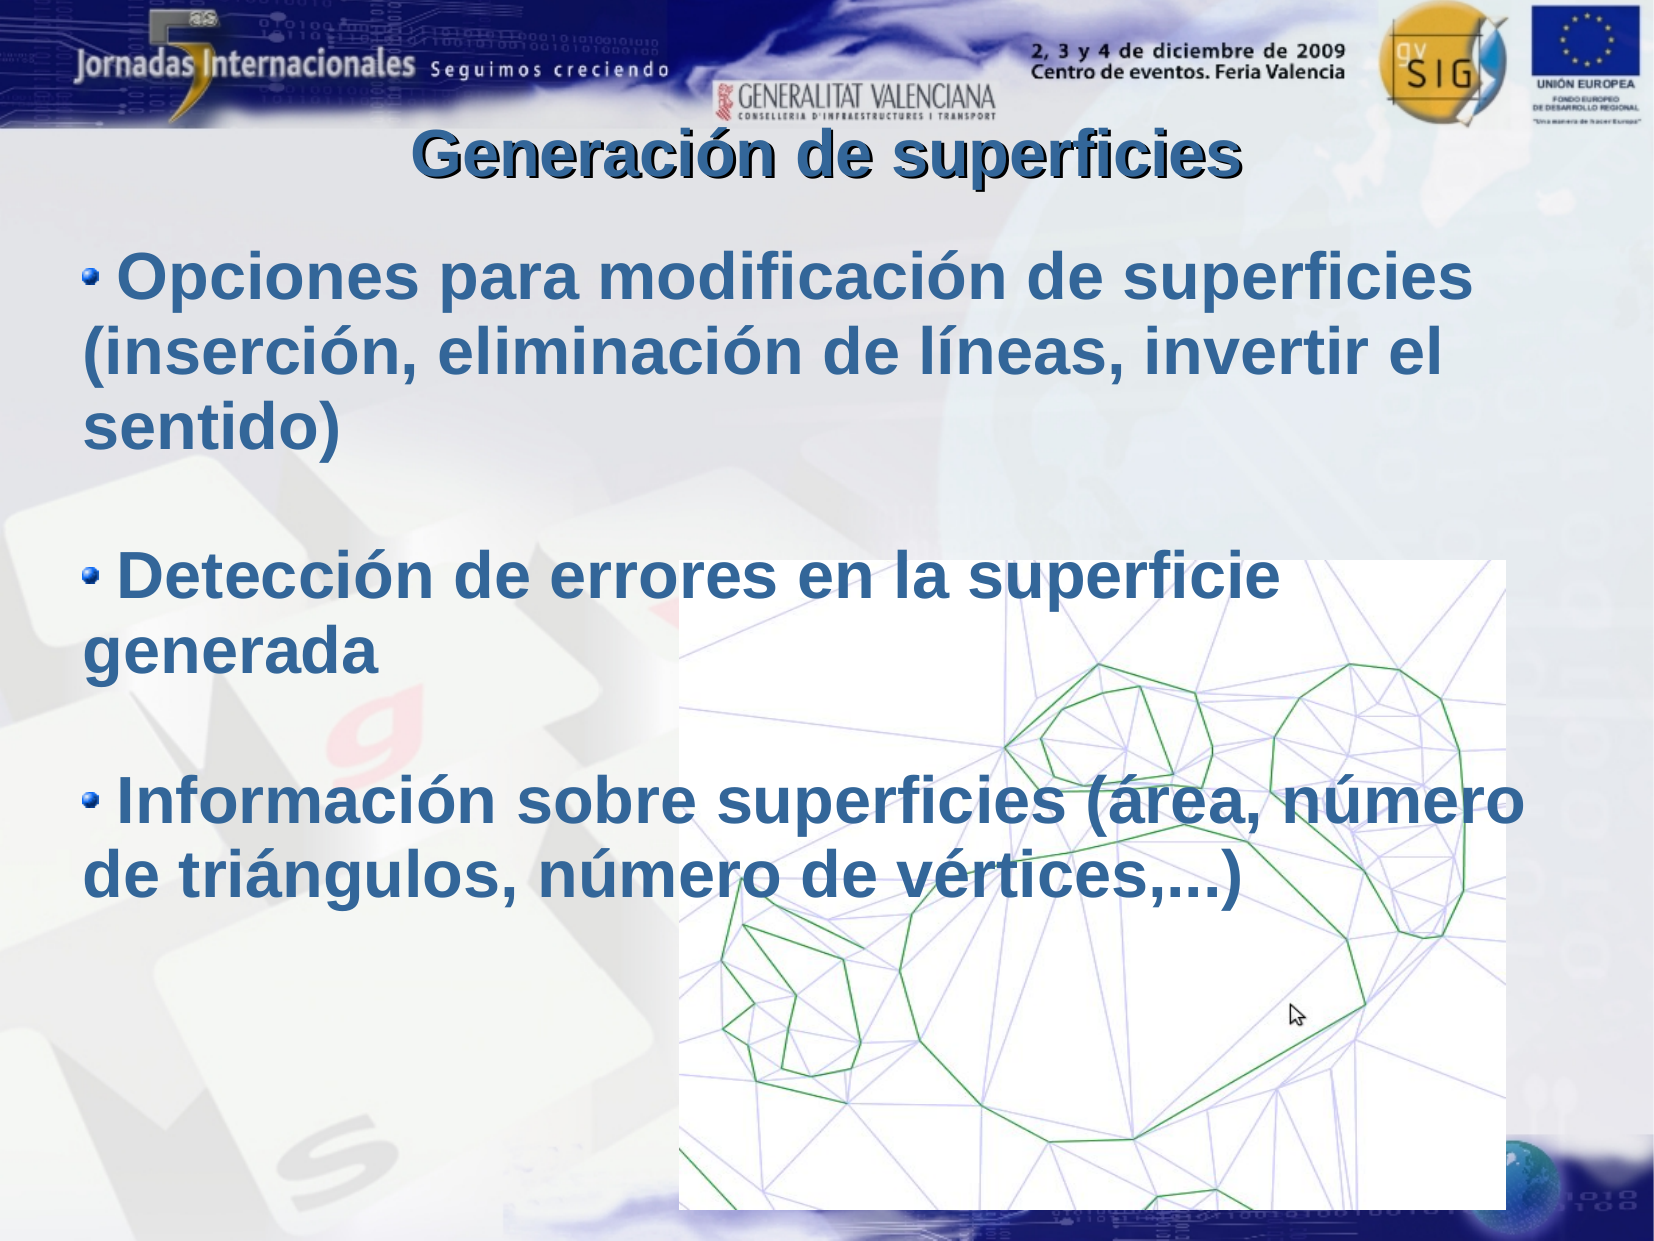

# Generación de superficies
 Opciones para modificación de superficies (inserción, eliminación de líneas, invertir el sentido)
 Detección de errores en la superficie generada
 Información sobre superficies (área, número de triángulos, número de vértices,...)